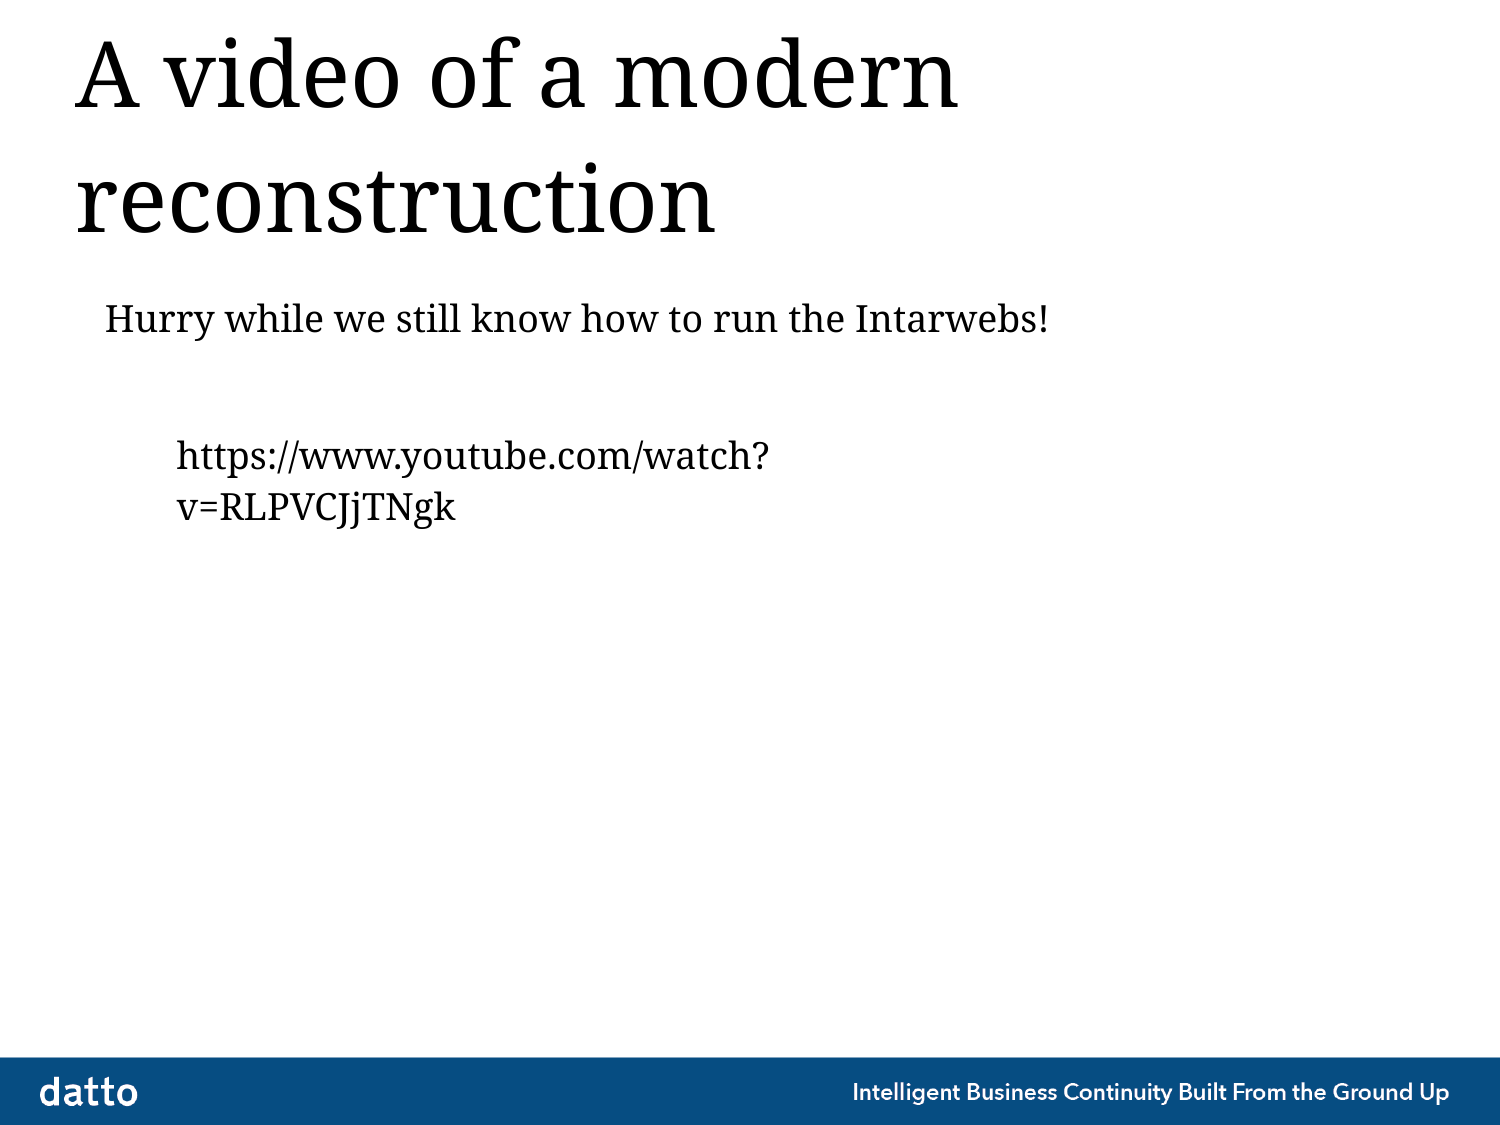

# A video of a modern reconstruction
Hurry while we still know how to run the Intarwebs!
https://www.youtube.com/watch?v=RLPVCJjTNgk